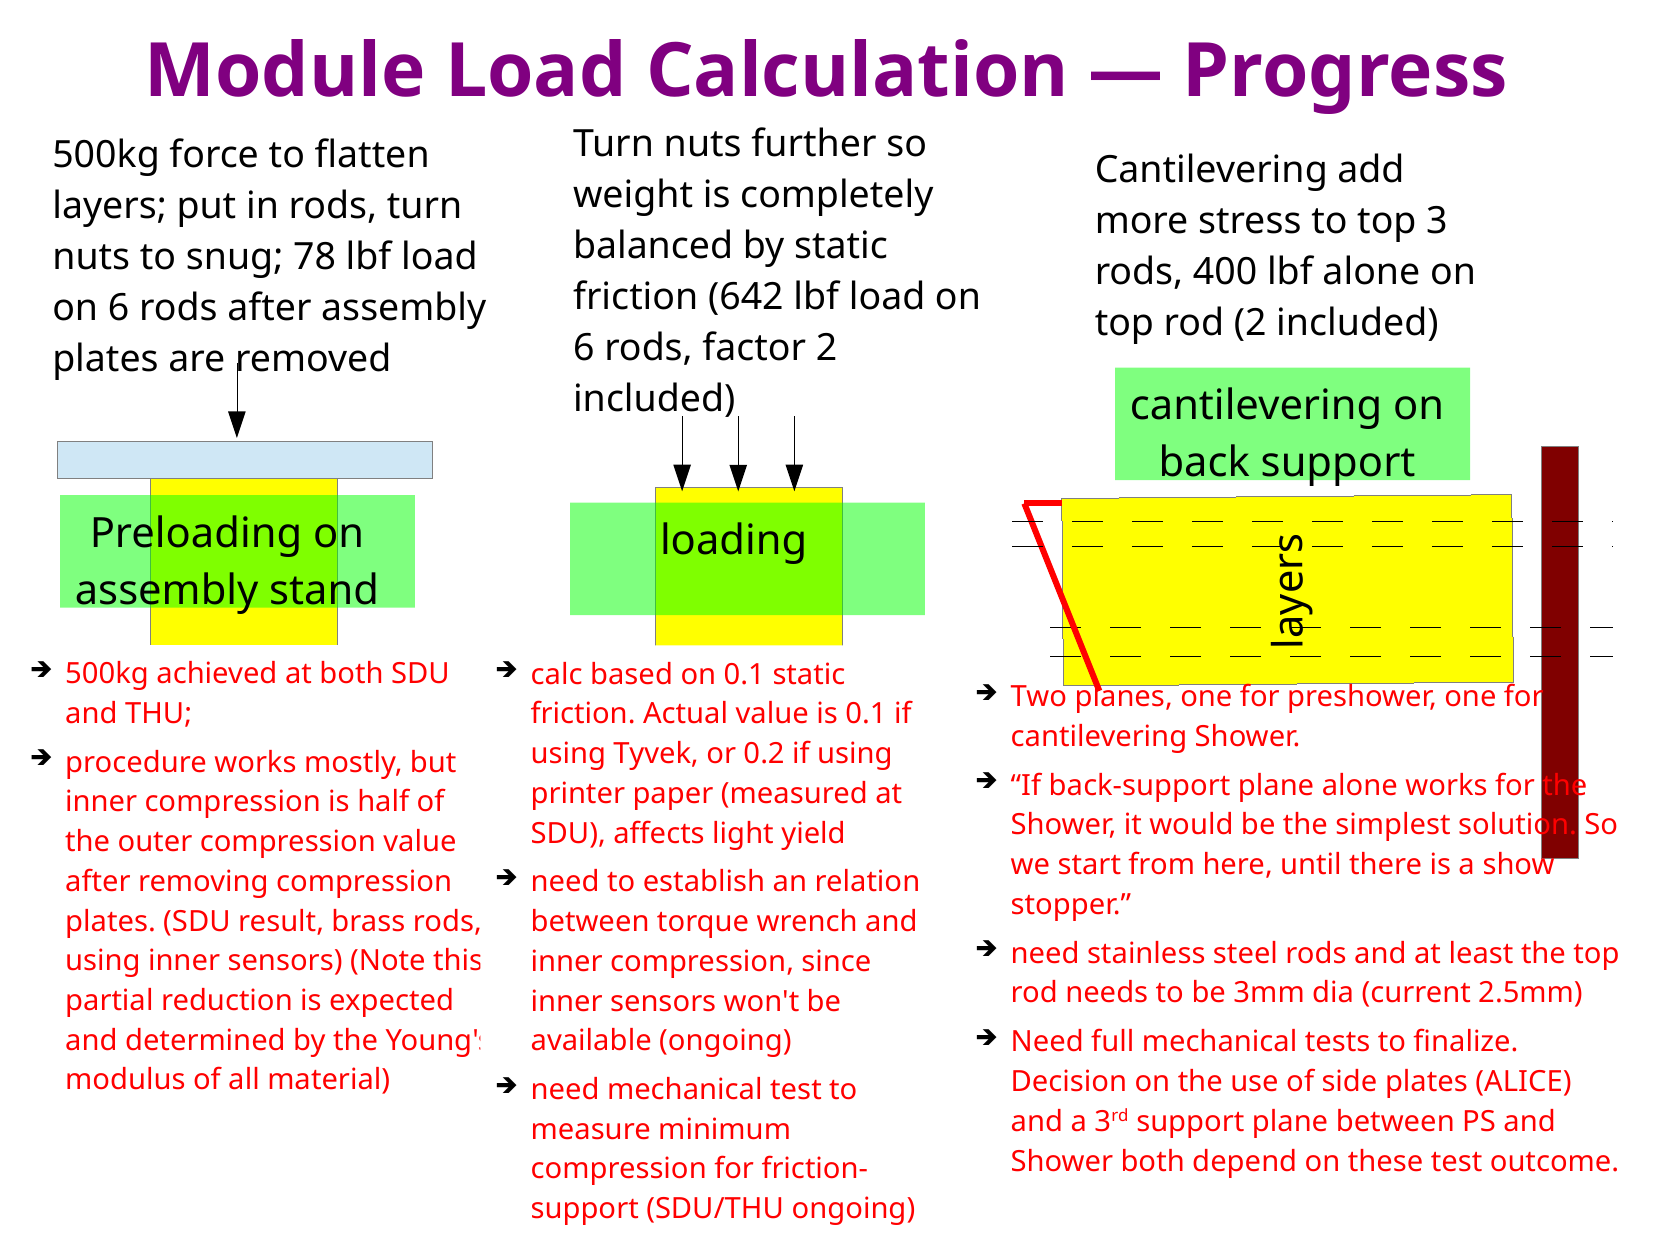

# Module Load Calculation ― Progress
Turn nuts further so weight is completely balanced by static friction (642 lbf load on 6 rods, factor 2 included)
500kg force to flatten layers; put in rods, turn nuts to snug; 78 lbf load on 6 rods after assembly plates are removed
Cantilevering add more stress to top 3 rods, 400 lbf alone on top rod (2 included)
cantilevering on back support
layers
layers
layers
Preloading on assembly stand
 loading
500kg achieved at both SDU and THU;
procedure works mostly, but inner compression is half of the outer compression value after removing compression plates. (SDU result, brass rods, using inner sensors) (Note this partial reduction is expected and determined by the Young's modulus of all material)
calc based on 0.1 static friction. Actual value is 0.1 if using Tyvek, or 0.2 if using printer paper (measured at SDU), affects light yield
need to establish an relation between torque wrench and inner compression, since inner sensors won't be available (ongoing)
need mechanical test to measure minimum compression for friction-support (SDU/THU ongoing)
Two planes, one for preshower, one for cantilevering Shower.
“If back-support plane alone works for the Shower, it would be the simplest solution. So we start from here, until there is a show stopper.”
need stainless steel rods and at least the top rod needs to be 3mm dia (current 2.5mm)
Need full mechanical tests to finalize. Decision on the use of side plates (ALICE) and a 3rd support plane between PS and Shower both depend on these test outcome.